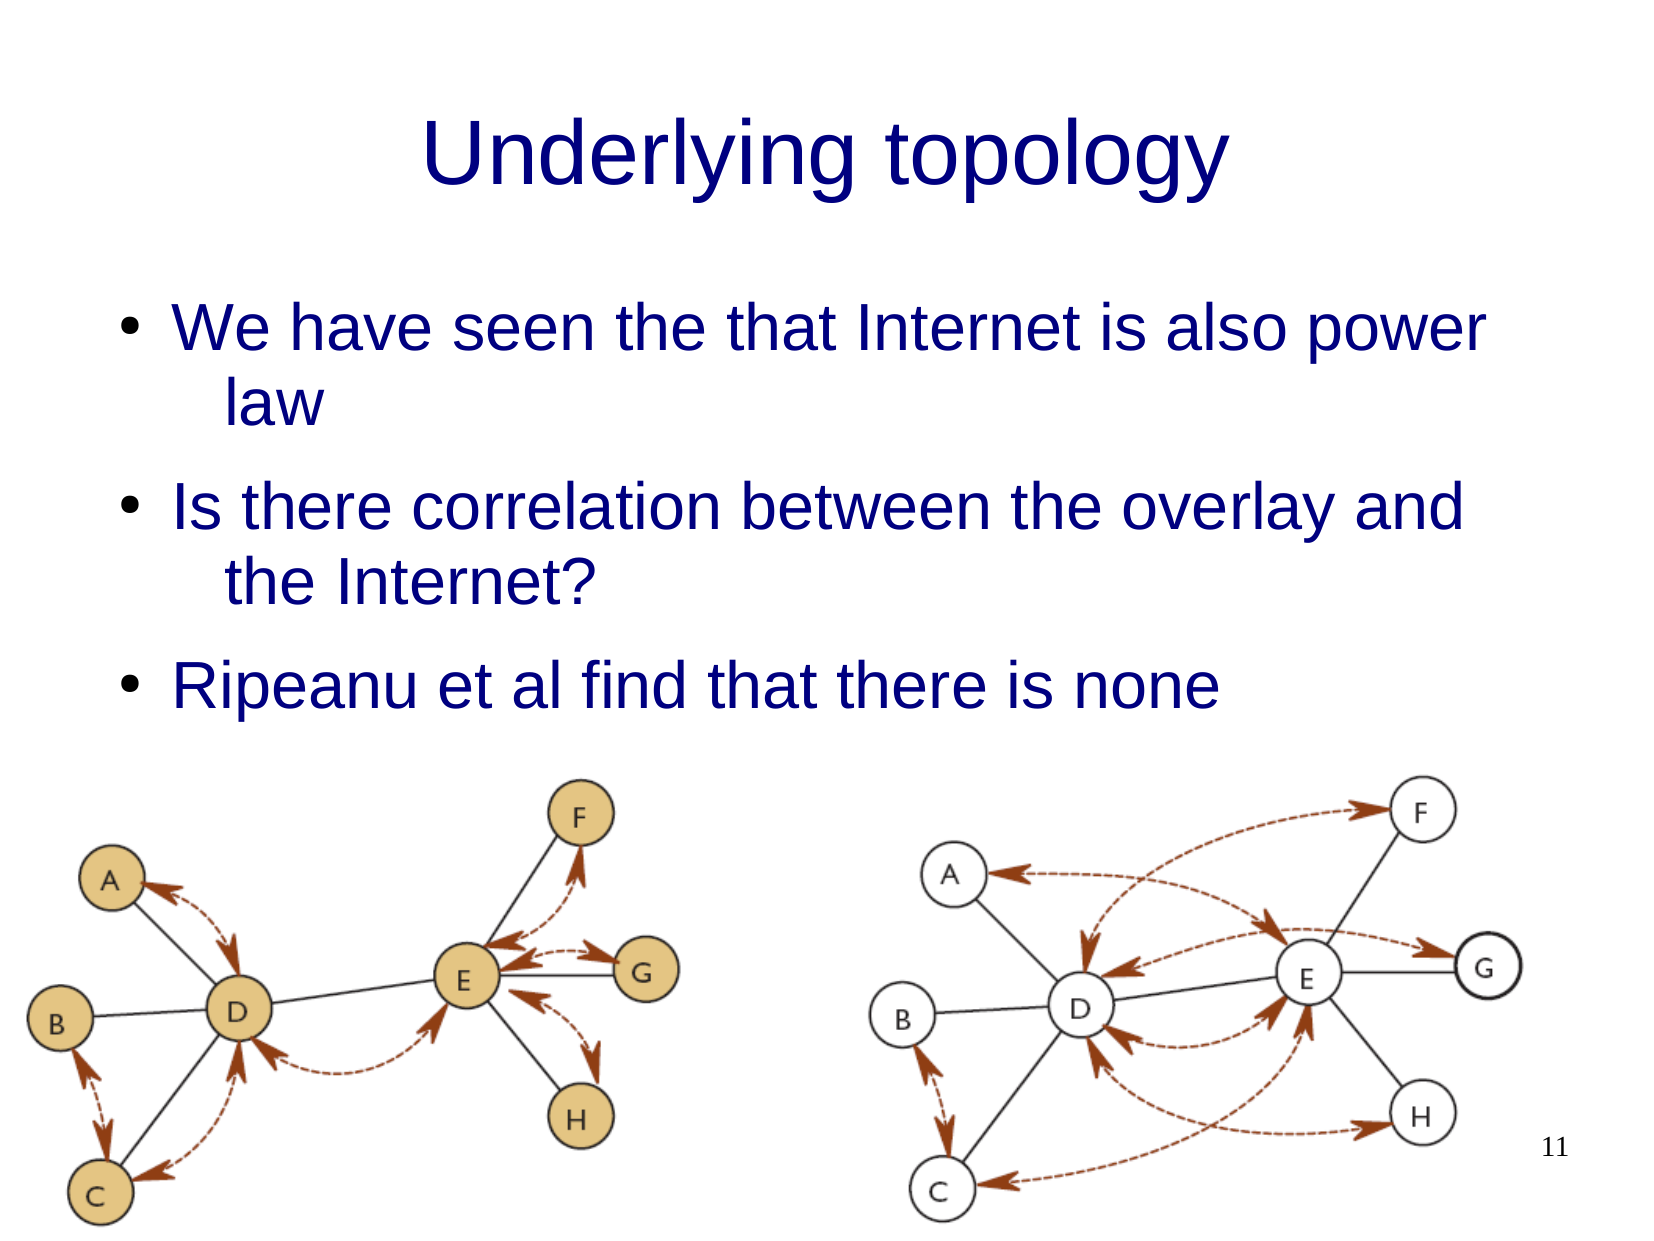

# Underlying topology
We have seen the that Internet is also power law
Is there correlation between the overlay and the Internet?
Ripeanu et al find that there is none
11